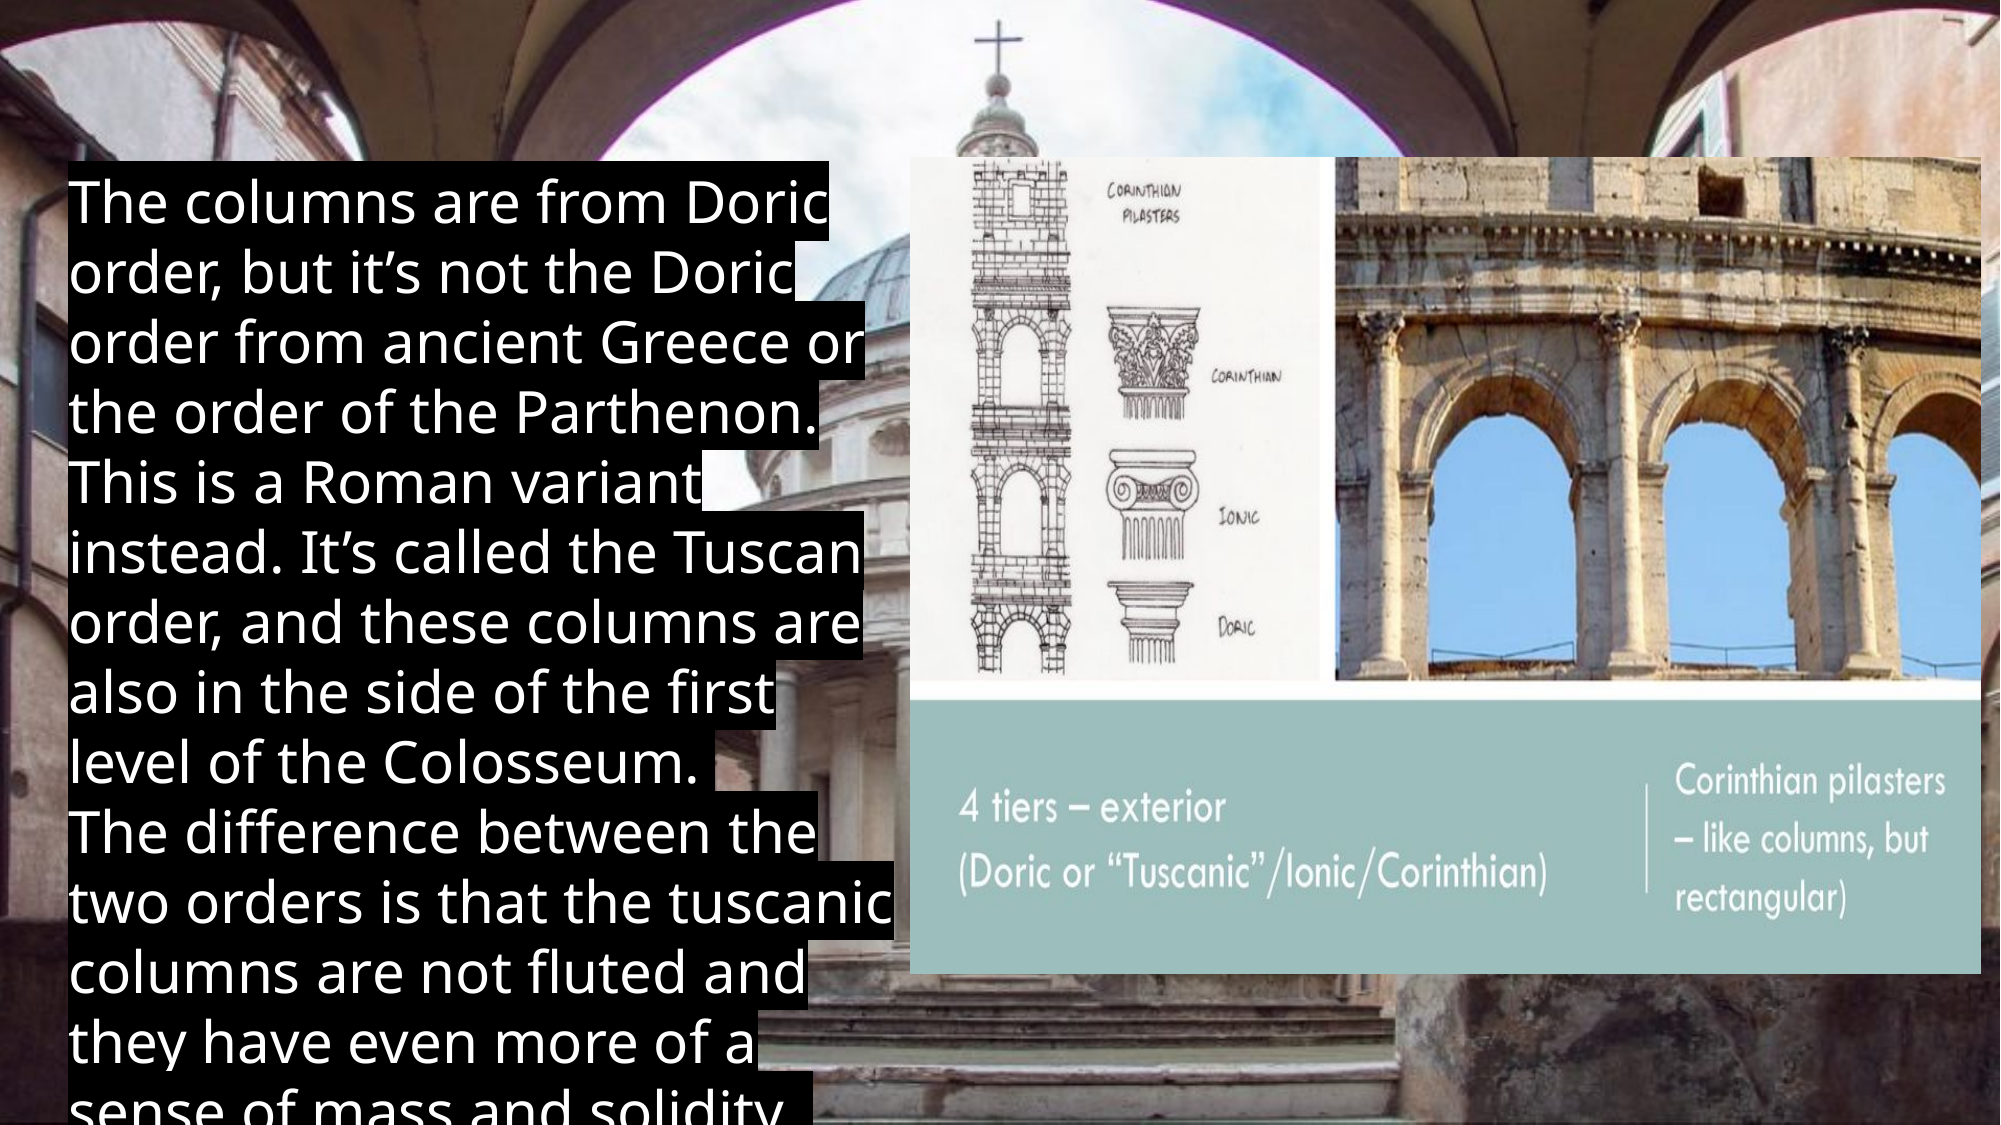

#
The columns are from Doric order, but it’s not the Doric order from ancient Greece or the order of the Parthenon. This is a Roman variant instead. It’s called the Tuscan order, and these columns are also in the side of the first level of the Colosseum.
The difference between the two orders is that the tuscanic columns are not fluted and they have even more of a sense of mass and solidity.